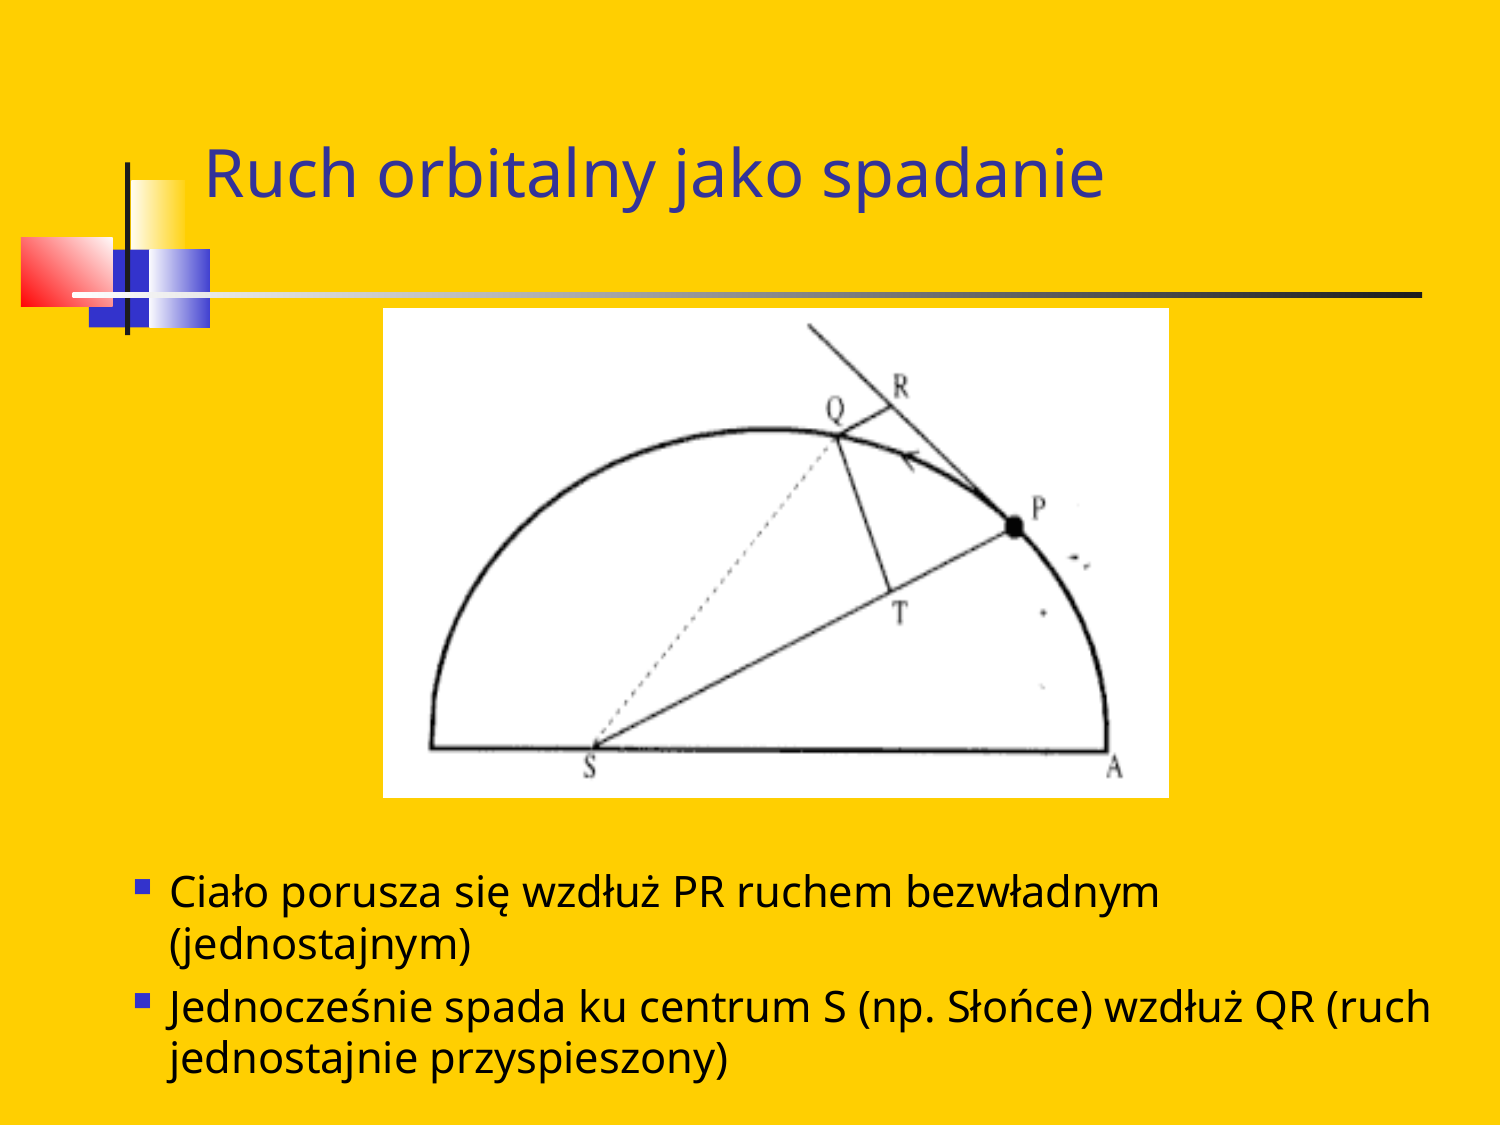

# Ruch orbitalny jako spadanie
Ciało porusza się wzdłuż PR ruchem bezwładnym (jednostajnym)
Jednocześnie spada ku centrum S (np. Słońce) wzdłuż QR (ruch jednostajnie przyspieszony)